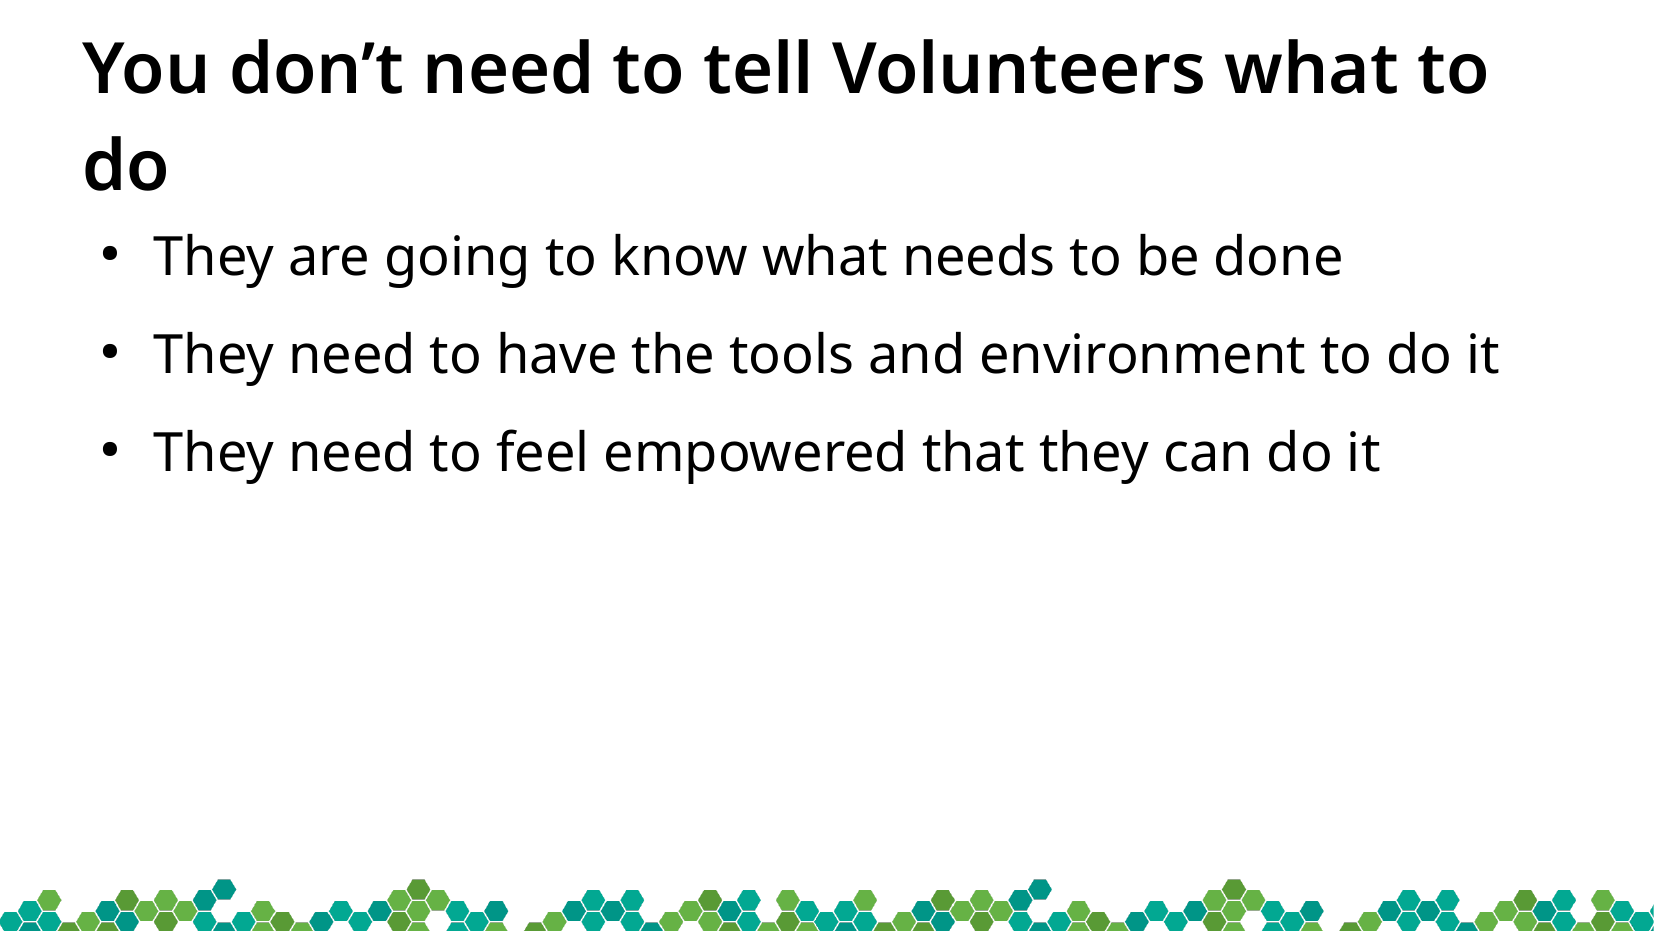

# You don’t need to tell Volunteers what to do
They are going to know what needs to be done
They need to have the tools and environment to do it
They need to feel empowered that they can do it